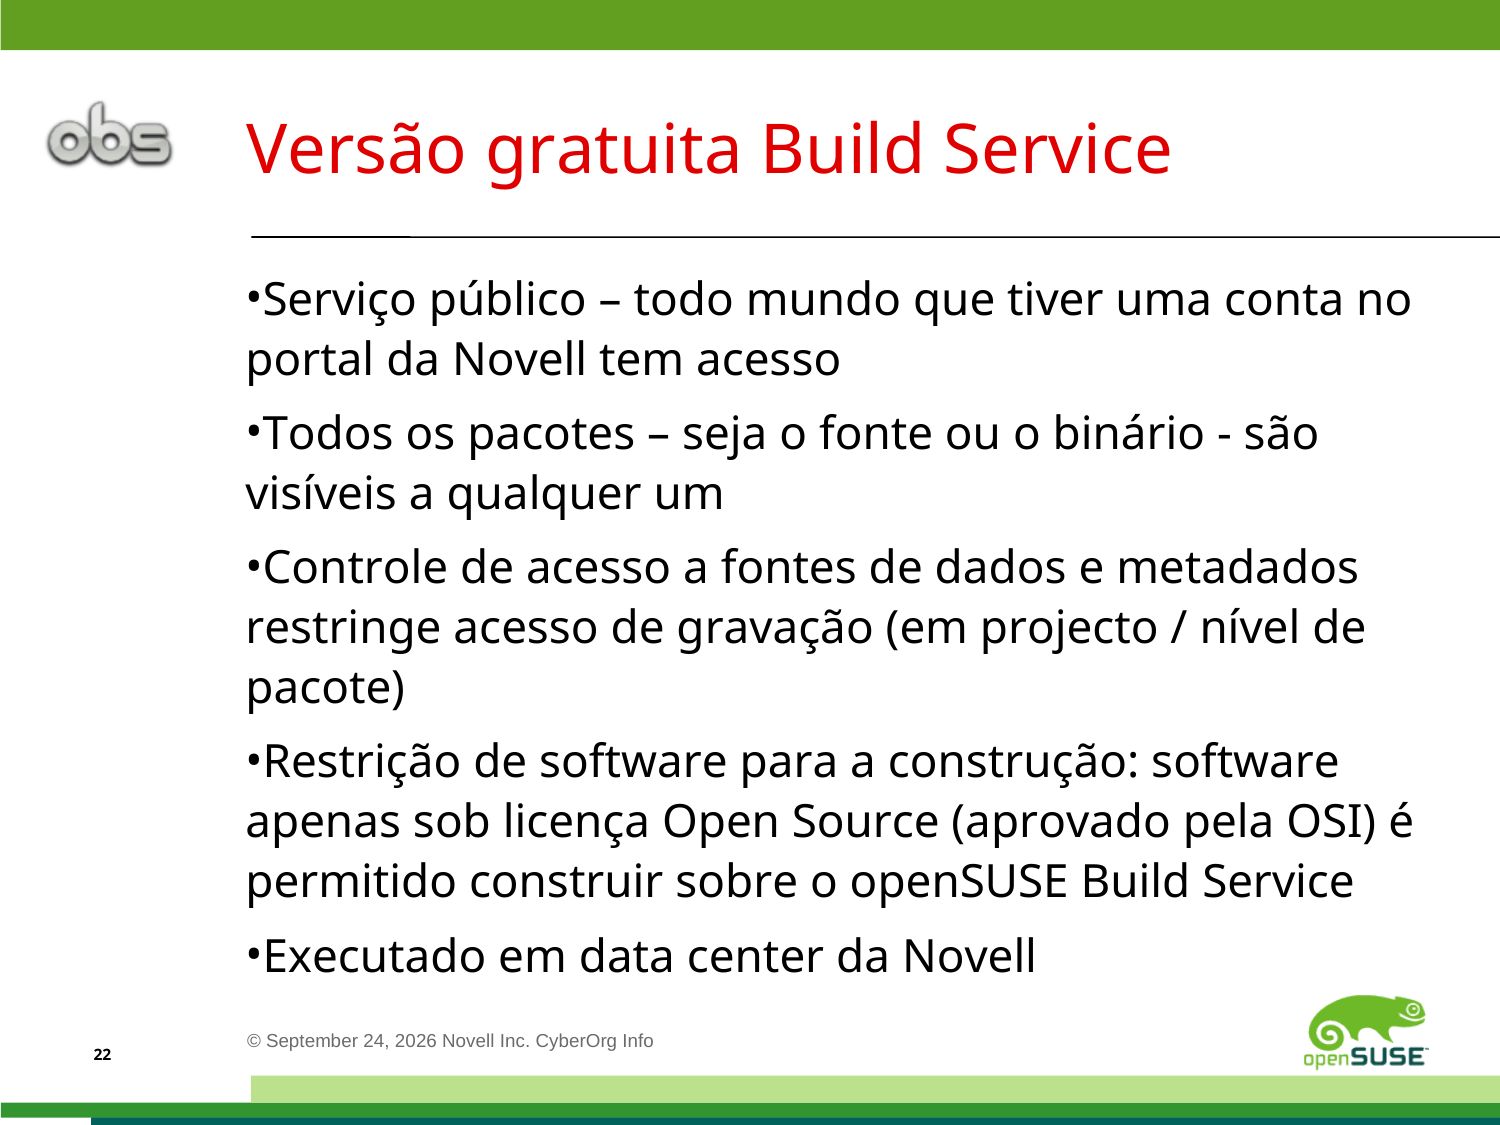

# Versão gratuita Build Service
Serviço público – todo mundo que tiver uma conta no portal da Novell tem acesso
Todos os pacotes – seja o fonte ou o binário - são visíveis a qualquer um
Controle de acesso a fontes de dados e metadados restringe acesso de gravação (em projecto / nível de pacote)
Restrição de software para a construção: software apenas sob licença Open Source (aprovado pela OSI) é permitido construir sobre o openSUSE Build Service
Executado em data center da Novell